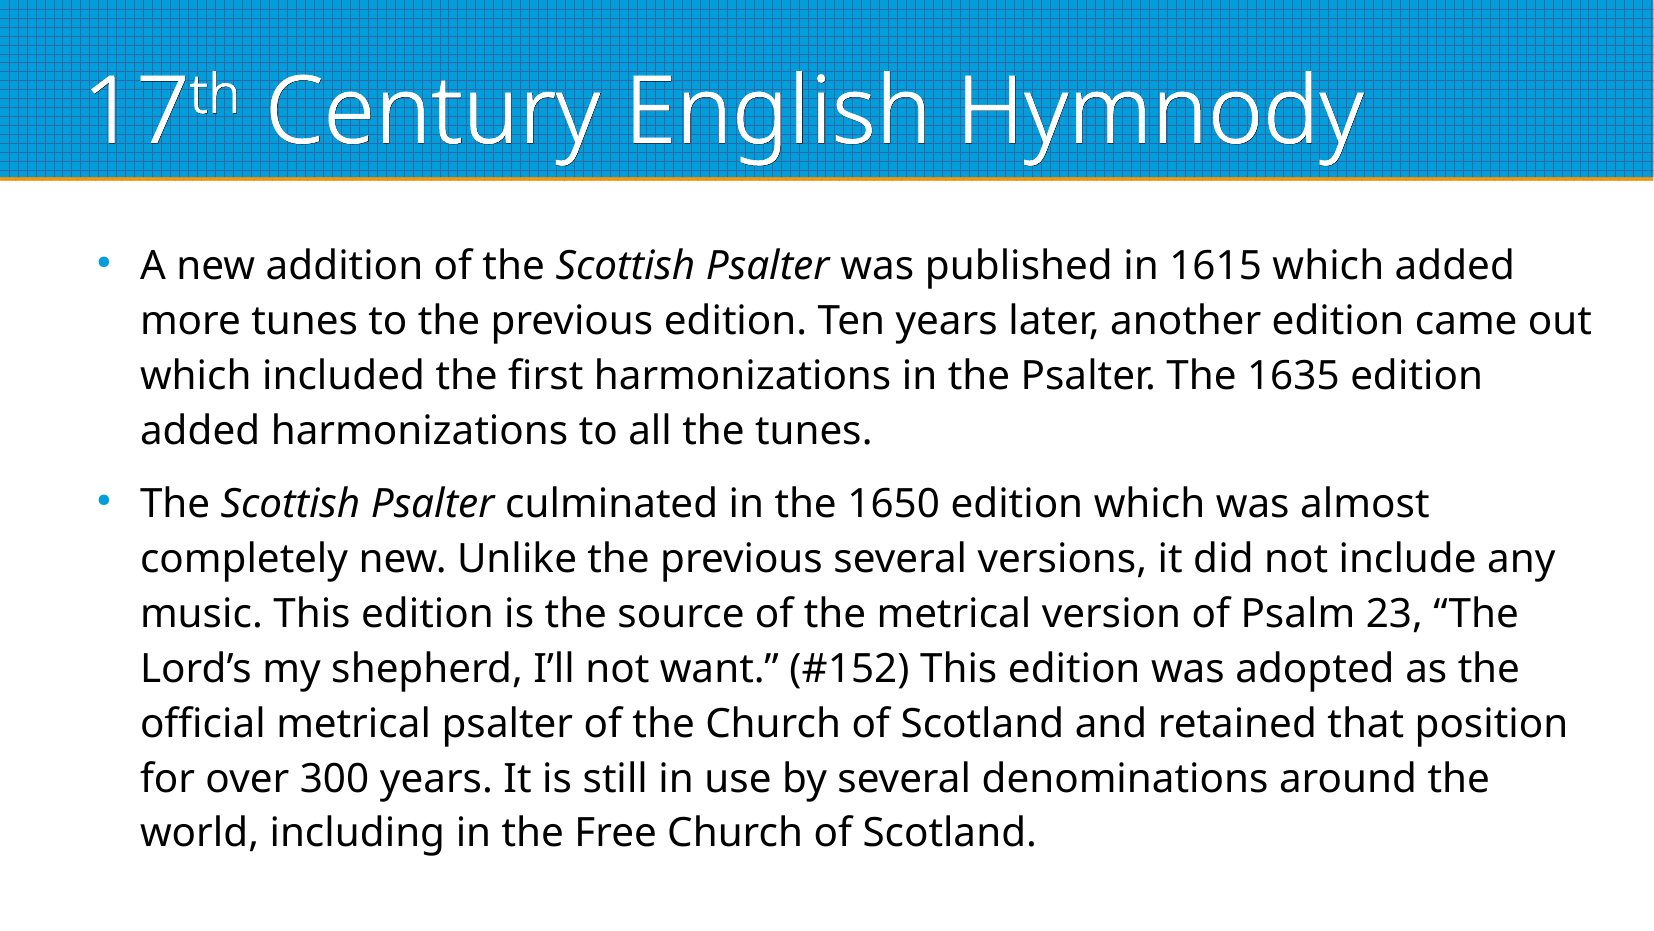

# 17th Century English Hymnody
A new addition of the Scottish Psalter was published in 1615 which added more tunes to the previous edition. Ten years later, another edition came out which included the first harmonizations in the Psalter. The 1635 edition added harmonizations to all the tunes.
The Scottish Psalter culminated in the 1650 edition which was almost completely new. Unlike the previous several versions, it did not include any music. This edition is the source of the metrical version of Psalm 23, “The Lord’s my shepherd, I’ll not want.” (#152) This edition was adopted as the official metrical psalter of the Church of Scotland and retained that position for over 300 years. It is still in use by several denominations around the world, including in the Free Church of Scotland.